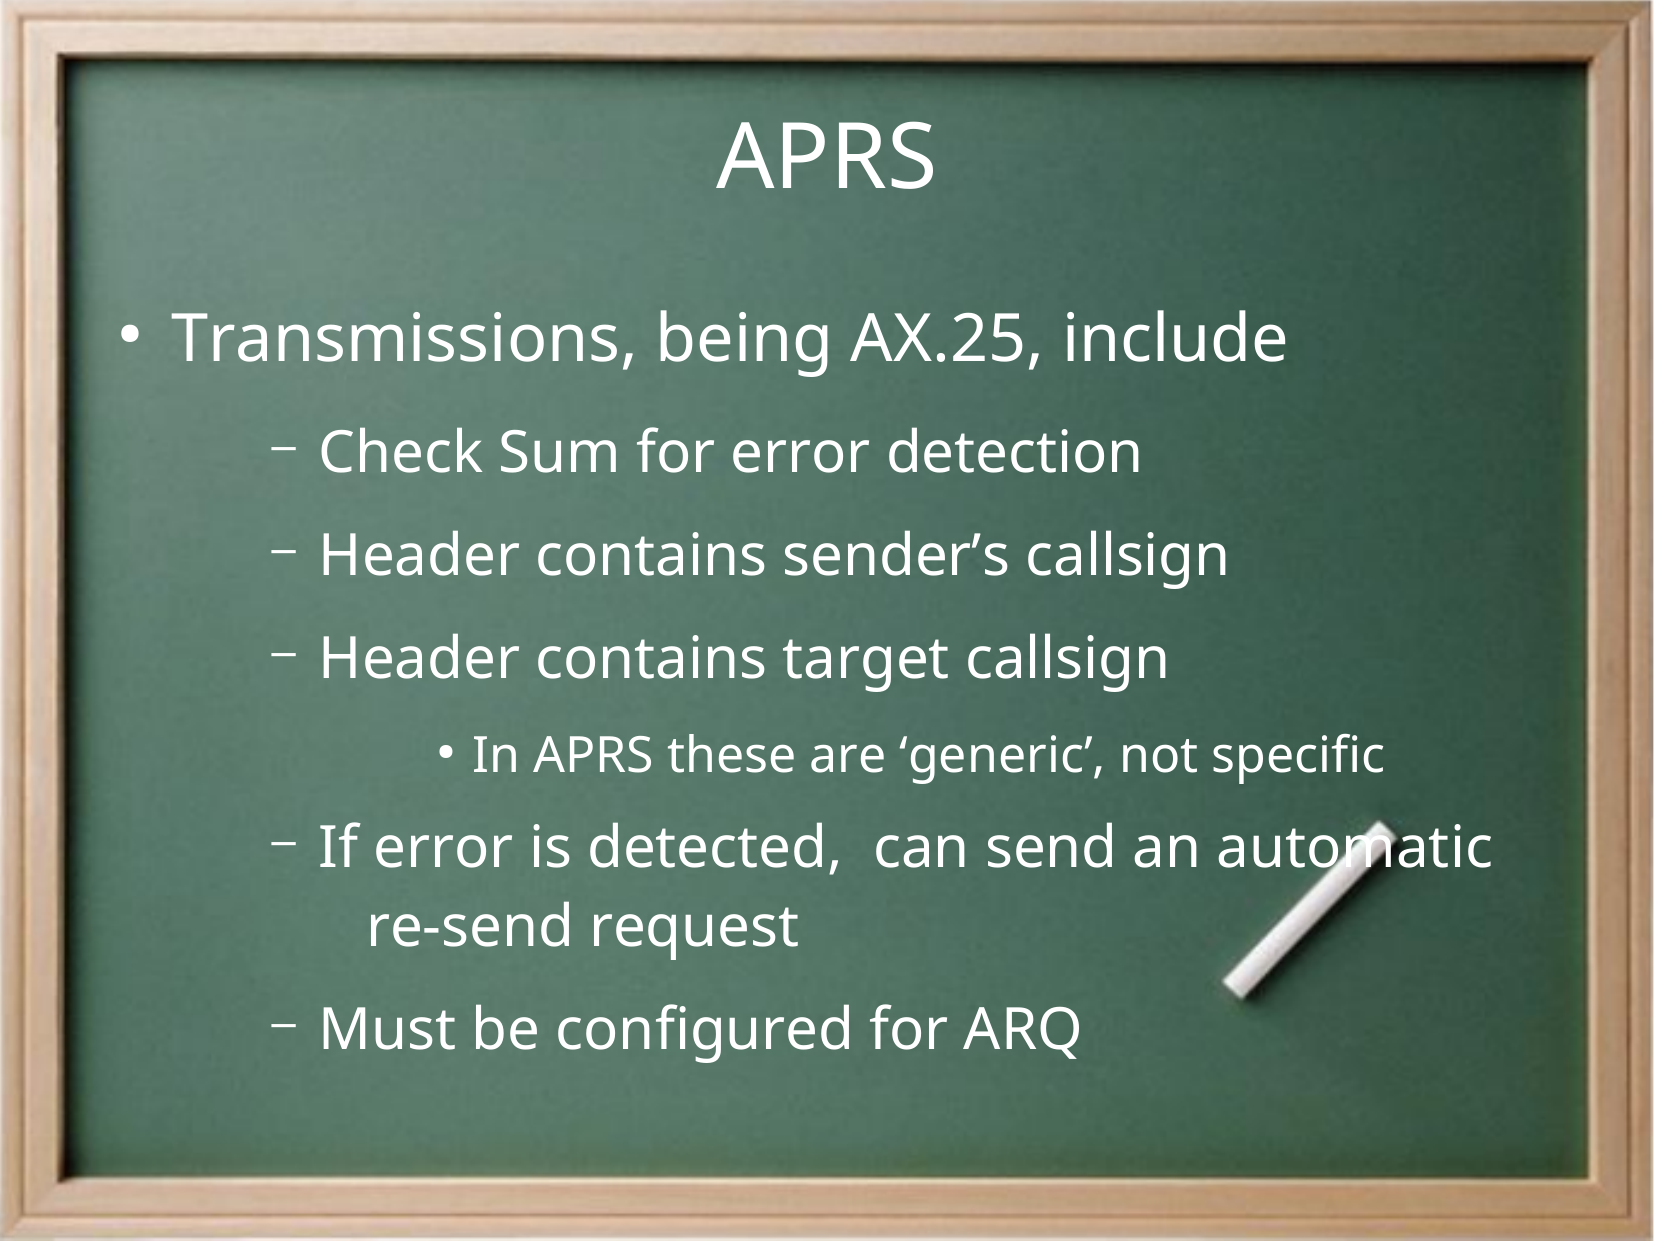

# APRS
Transmissions, being AX.25, include
Check Sum for error detection
Header contains sender’s callsign
Header contains target callsign
In APRS these are ‘generic’, not specific
If error is detected, can send an automatic re-send request
Must be configured for ARQ